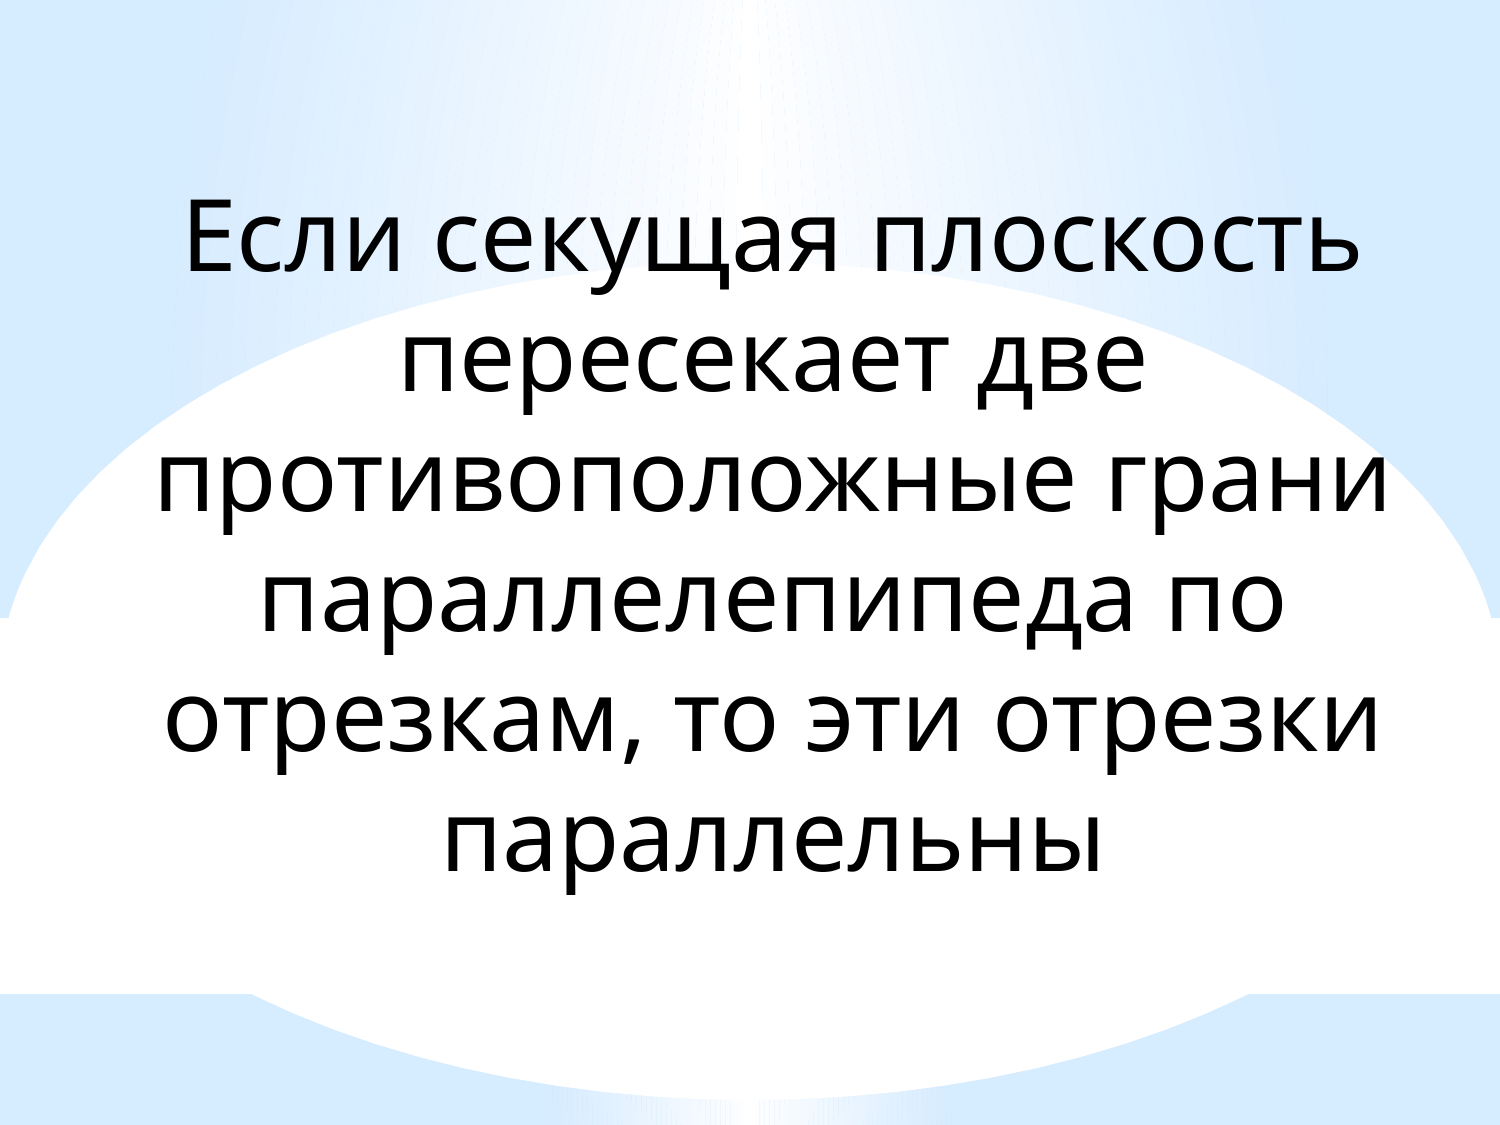

Если секущая плоскость пересекает две противоположные грани параллелепипеда по отрезкам, то эти отрезки параллельны